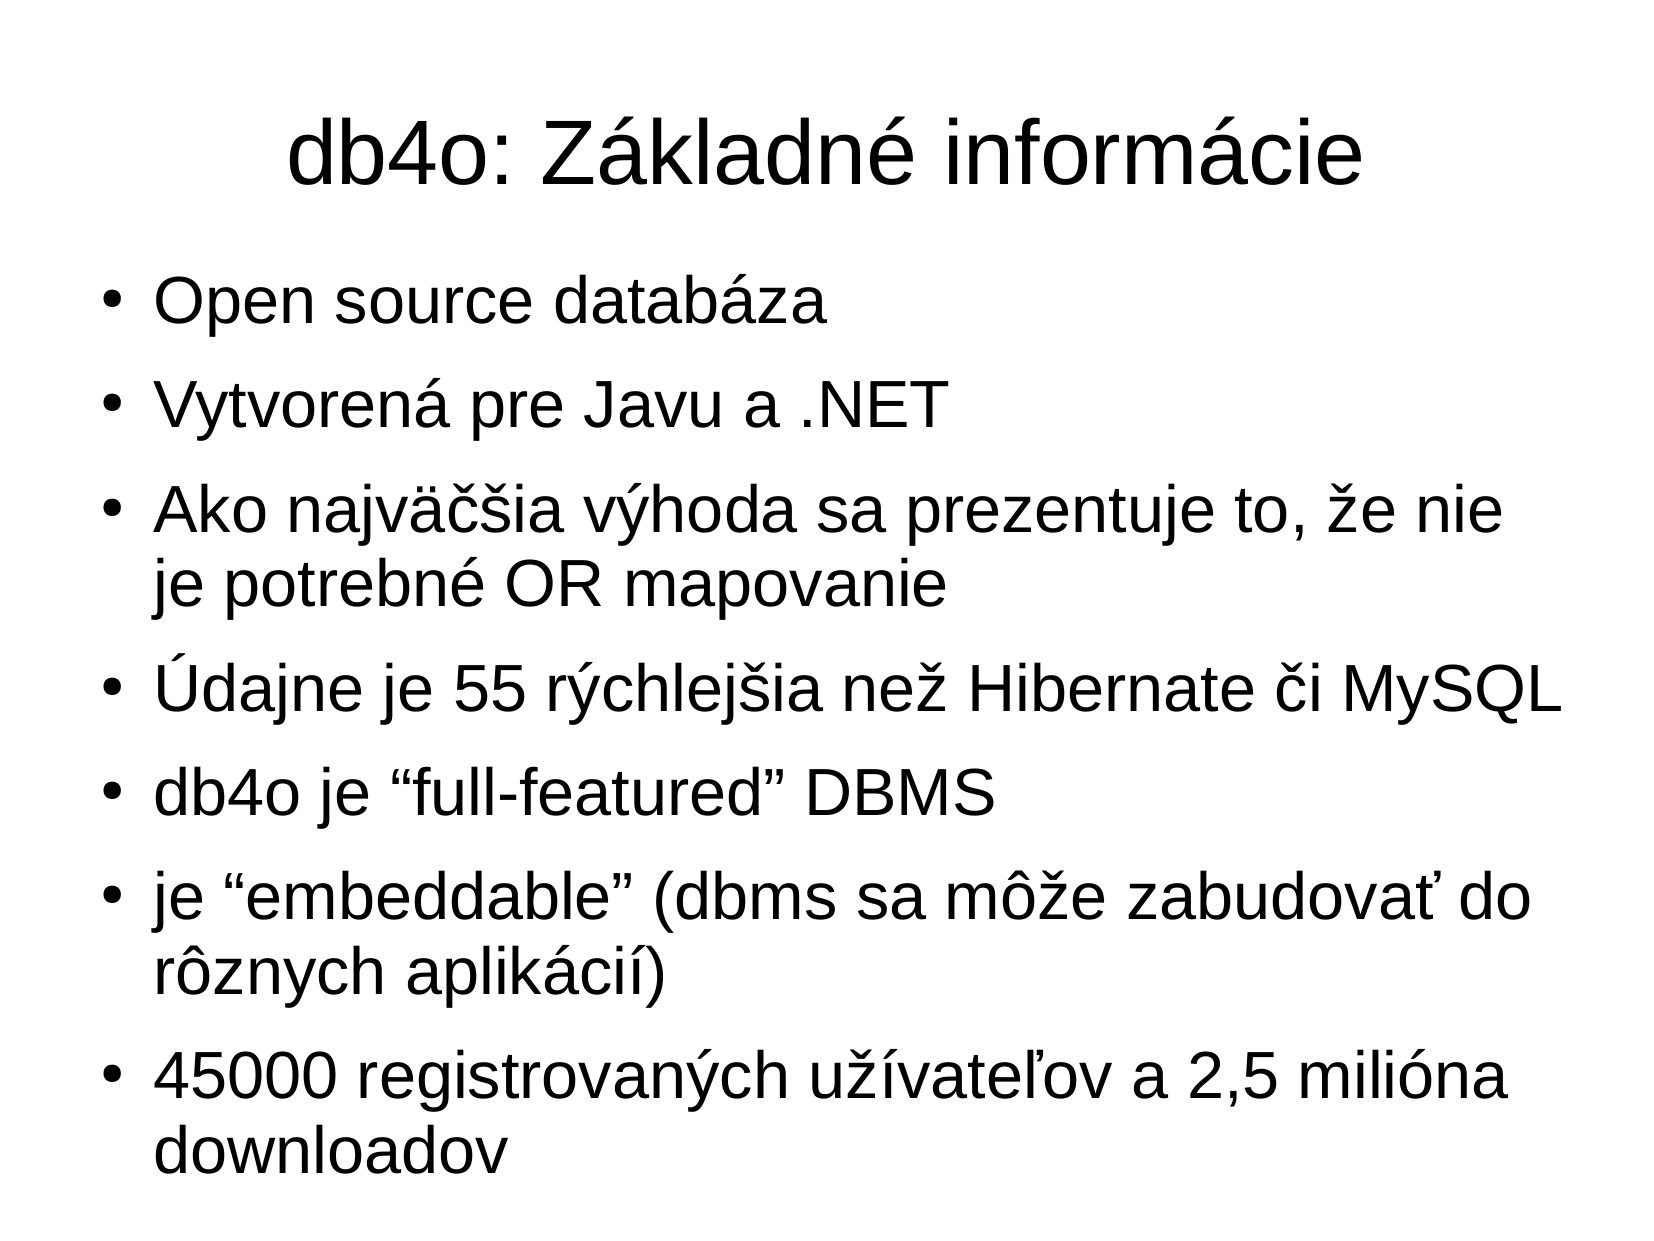

# db4o: Základné informácie
Open source databáza
Vytvorená pre Javu a .NET
Ako najväčšia výhoda sa prezentuje to, že nie je potrebné OR mapovanie
Údajne je 55 rýchlejšia než Hibernate či MySQL
db4o je “full-featured” DBMS
je “embeddable” (dbms sa môže zabudovať do rôznych aplikácií)
45000 registrovaných užívateľov a 2,5 milióna downloadov